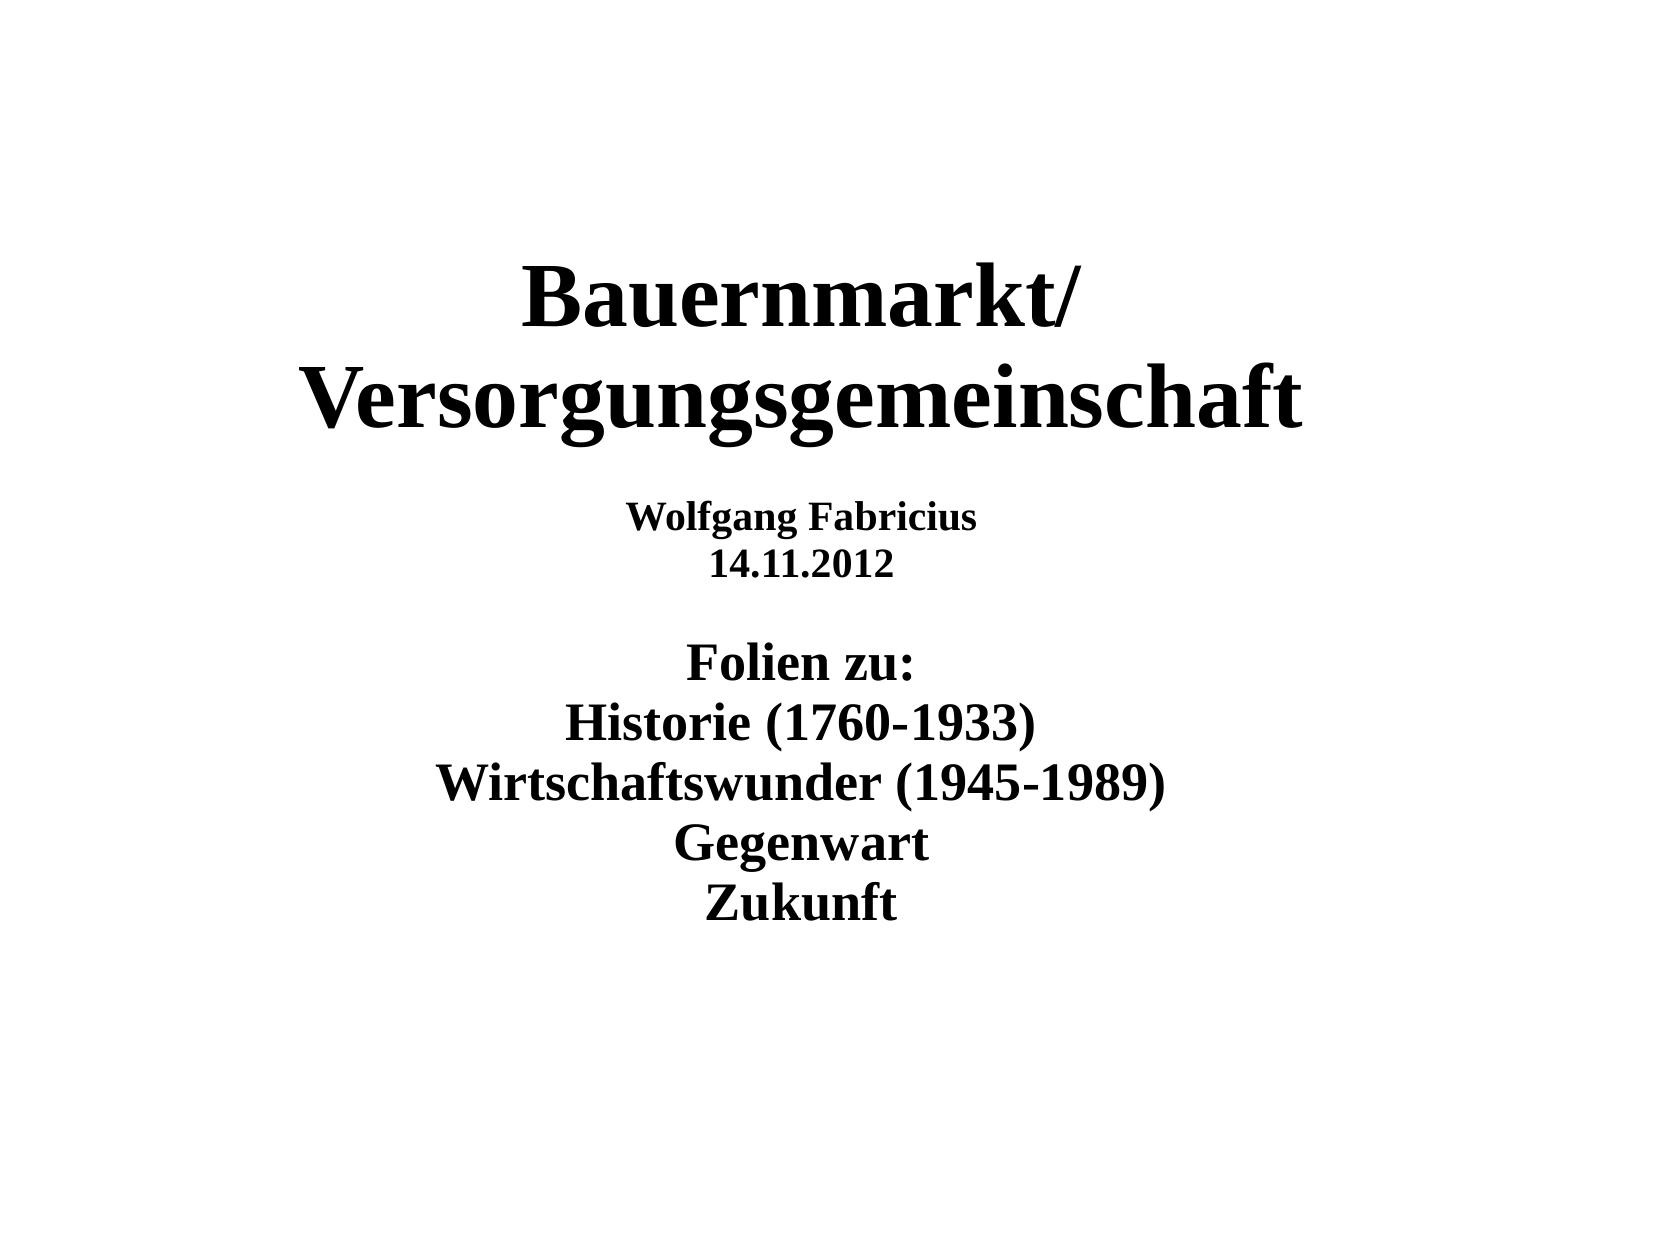

Bauernmarkt/
Versorgungsgemeinschaft
Wolfgang Fabricius
14.11.2012
Folien zu:
Historie (1760-1933)
Wirtschaftswunder (1945-1989)
Gegenwart
Zukunft